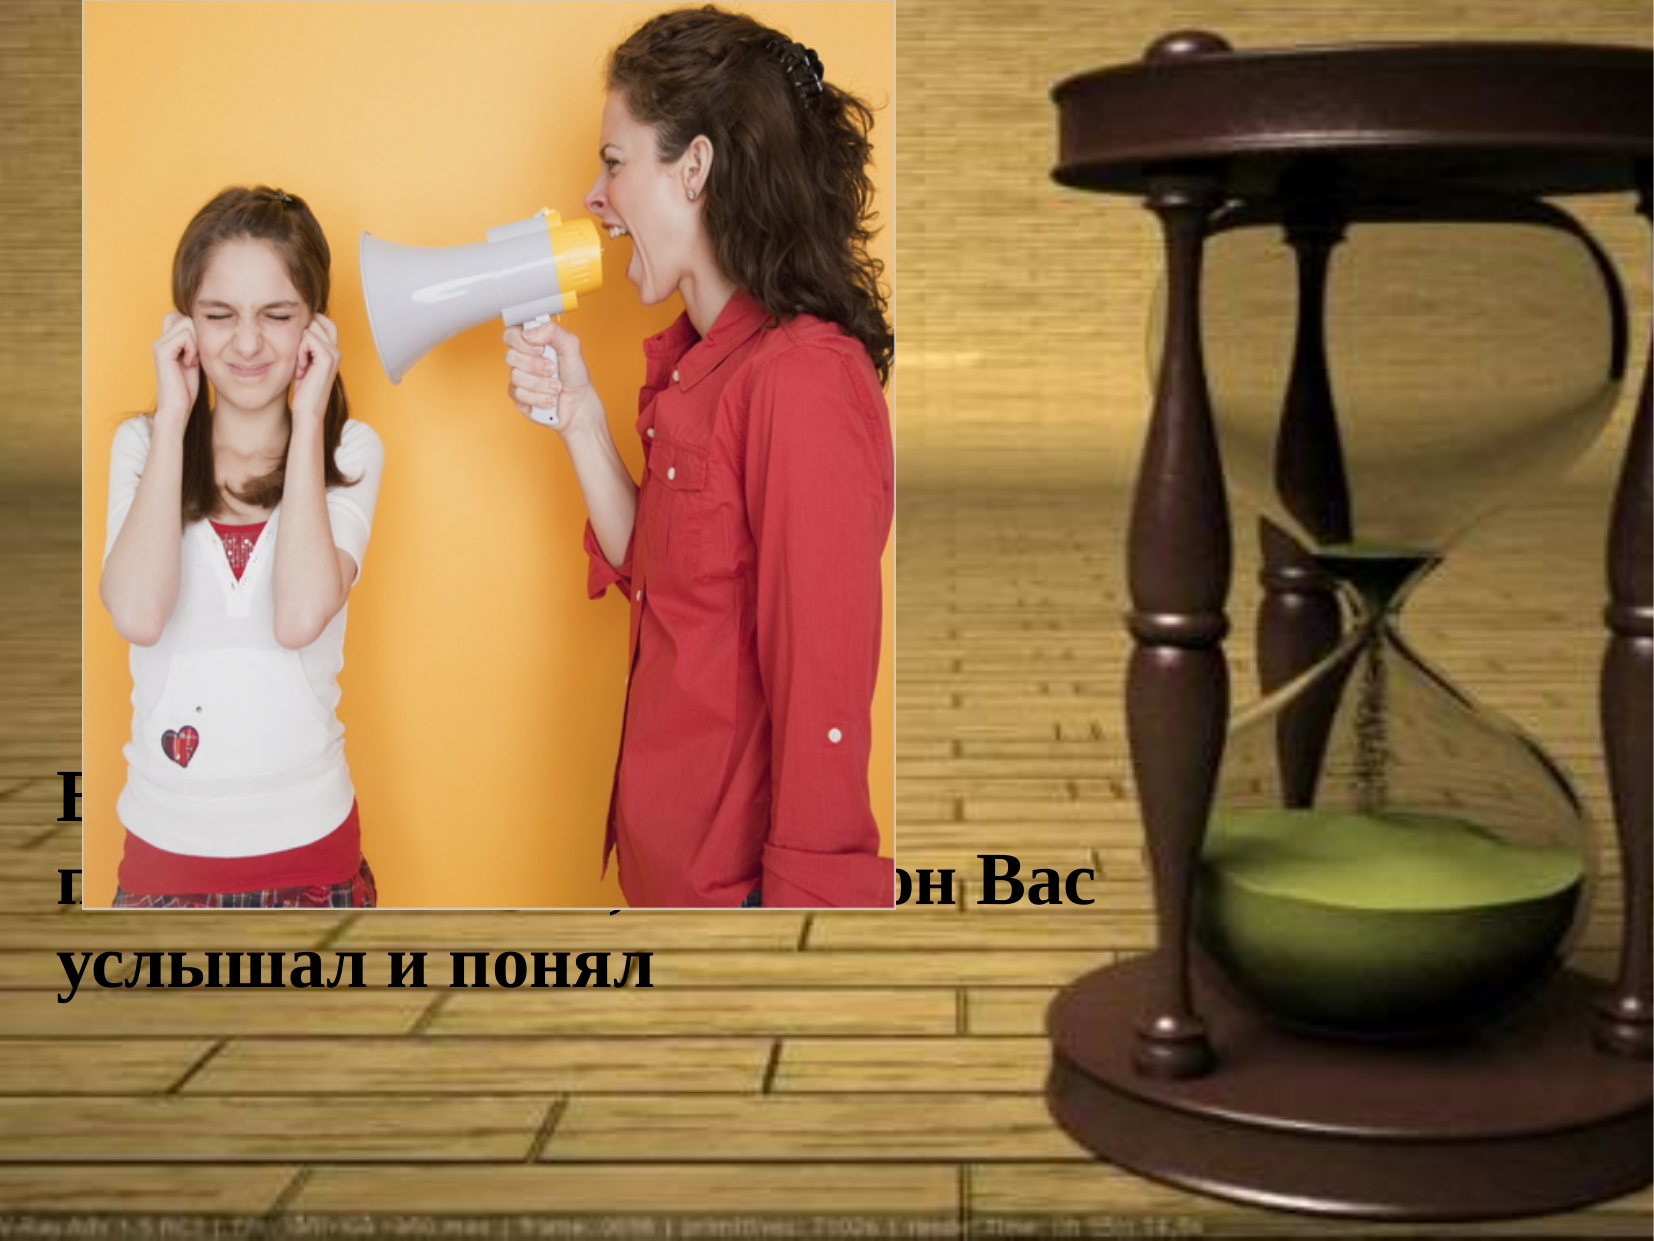

Временами приходится повышать голос, чтобы он Вас услышал и понял
#